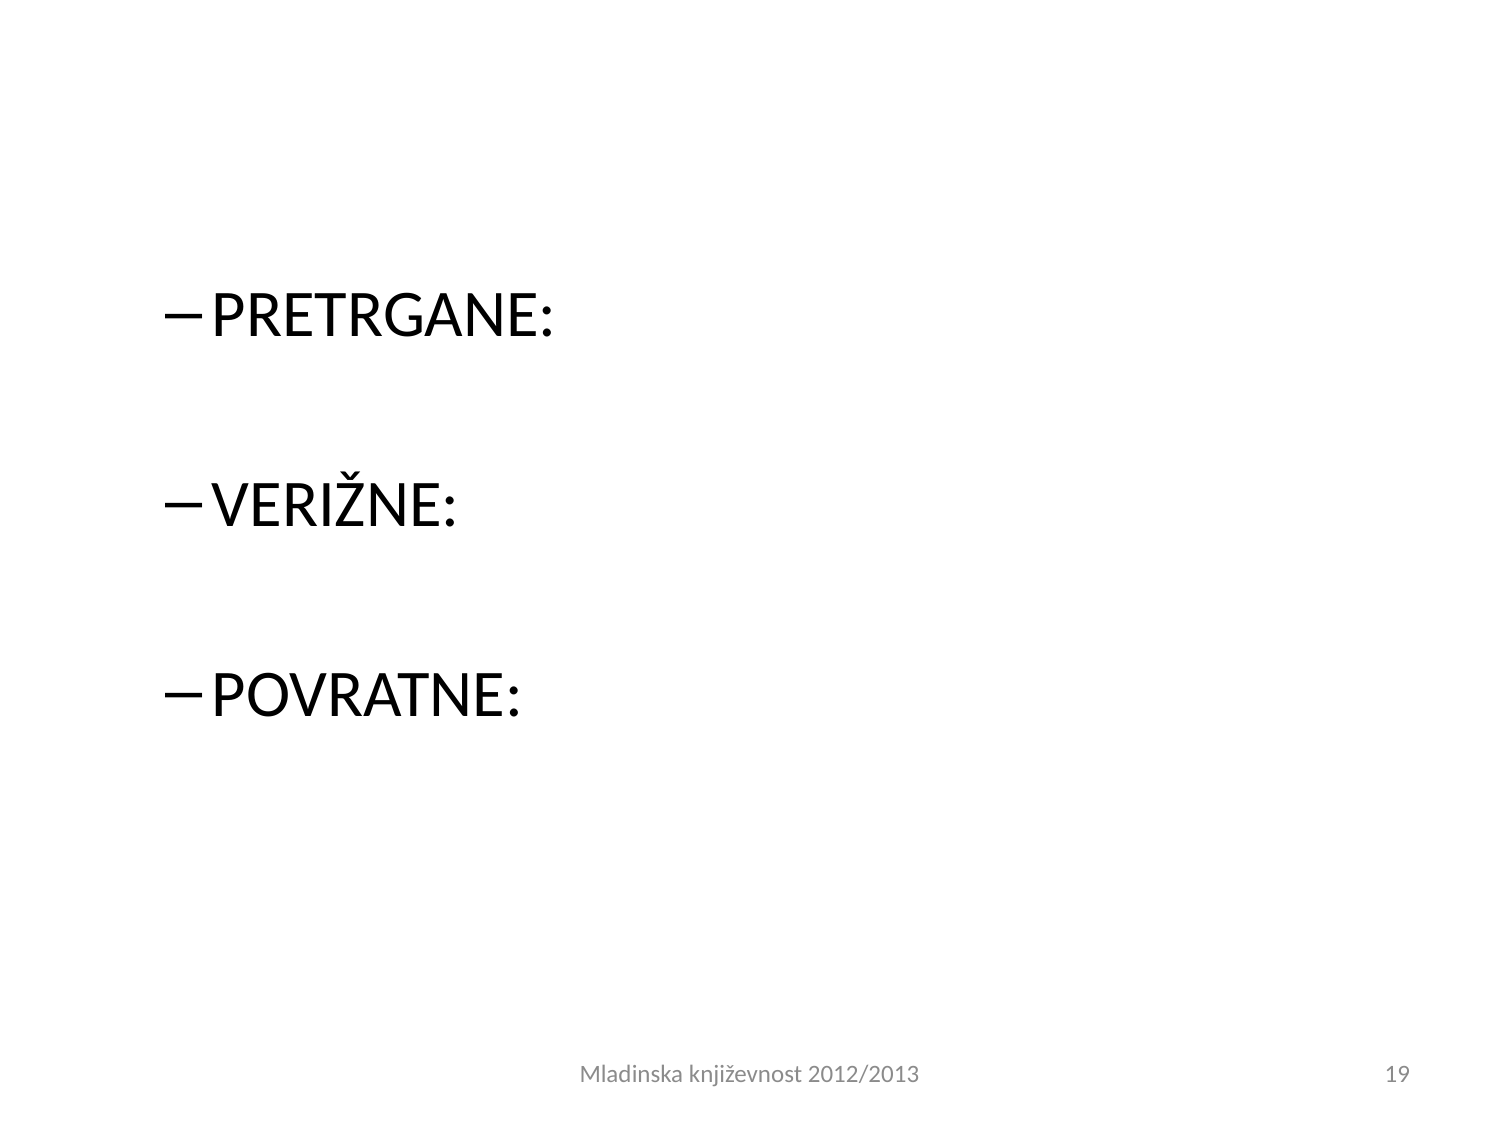

#
PRETRGANE:
VERIŽNE:
POVRATNE:
Mladinska književnost 2012/2013